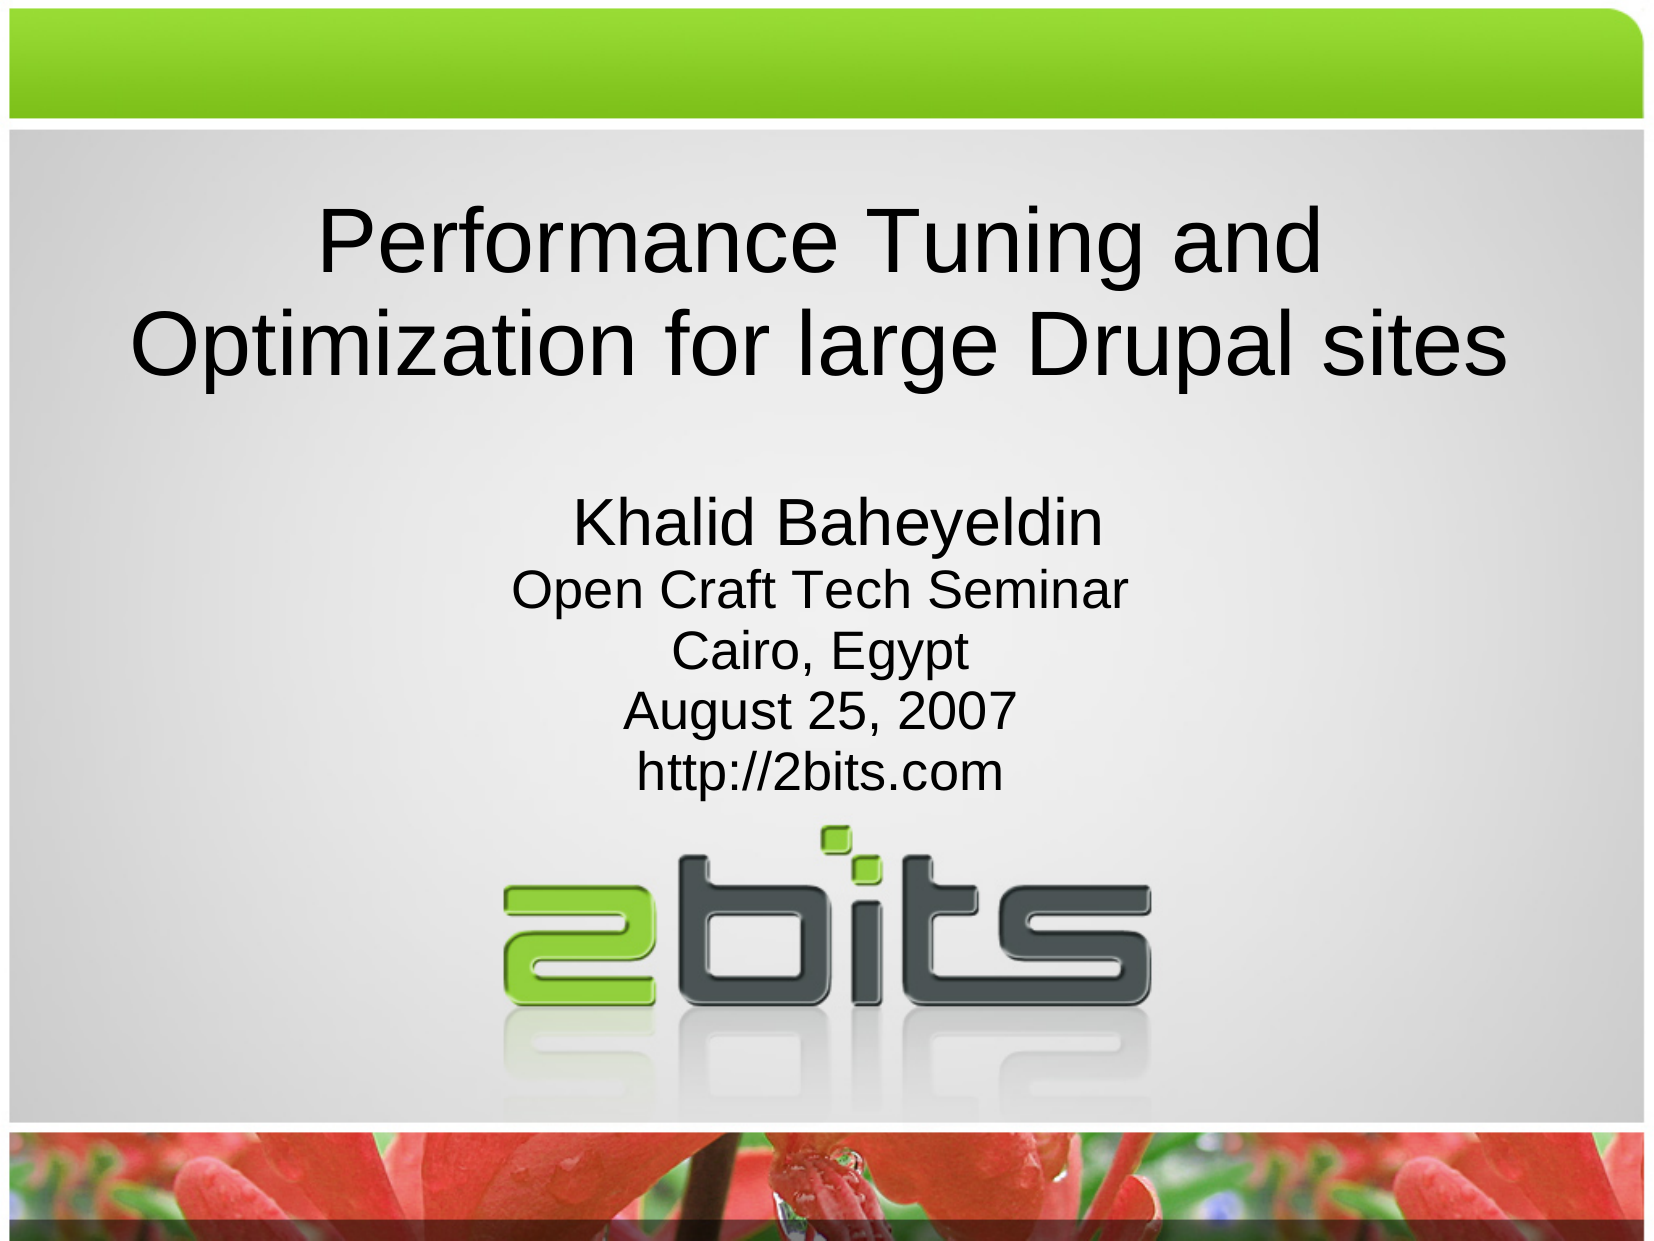

# Performance Tuning and Optimization for large Drupal sites
Khalid Baheyeldin
Open Craft Tech Seminar
Cairo, Egypt
August 25, 2007
http://2bits.com